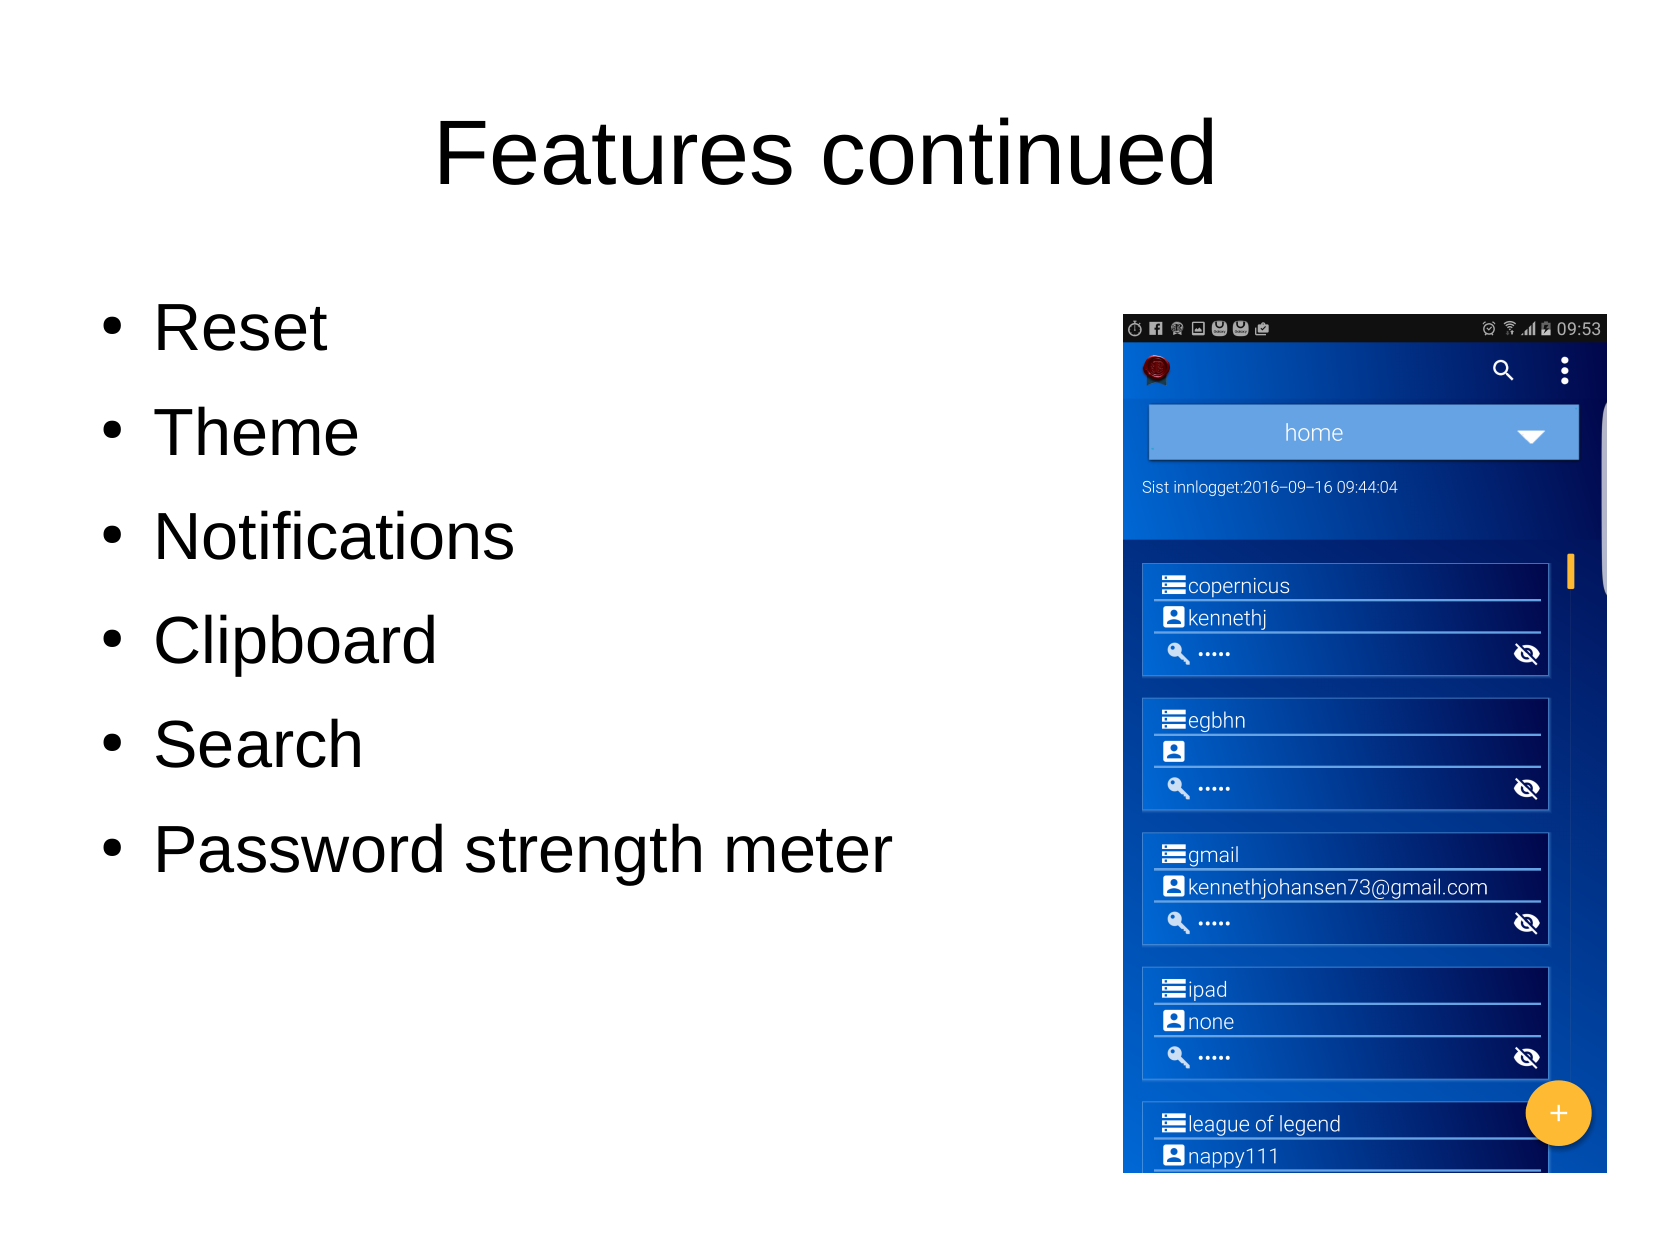

# Features continued
Reset
Theme
Notifications
Clipboard
Search
Password strength meter